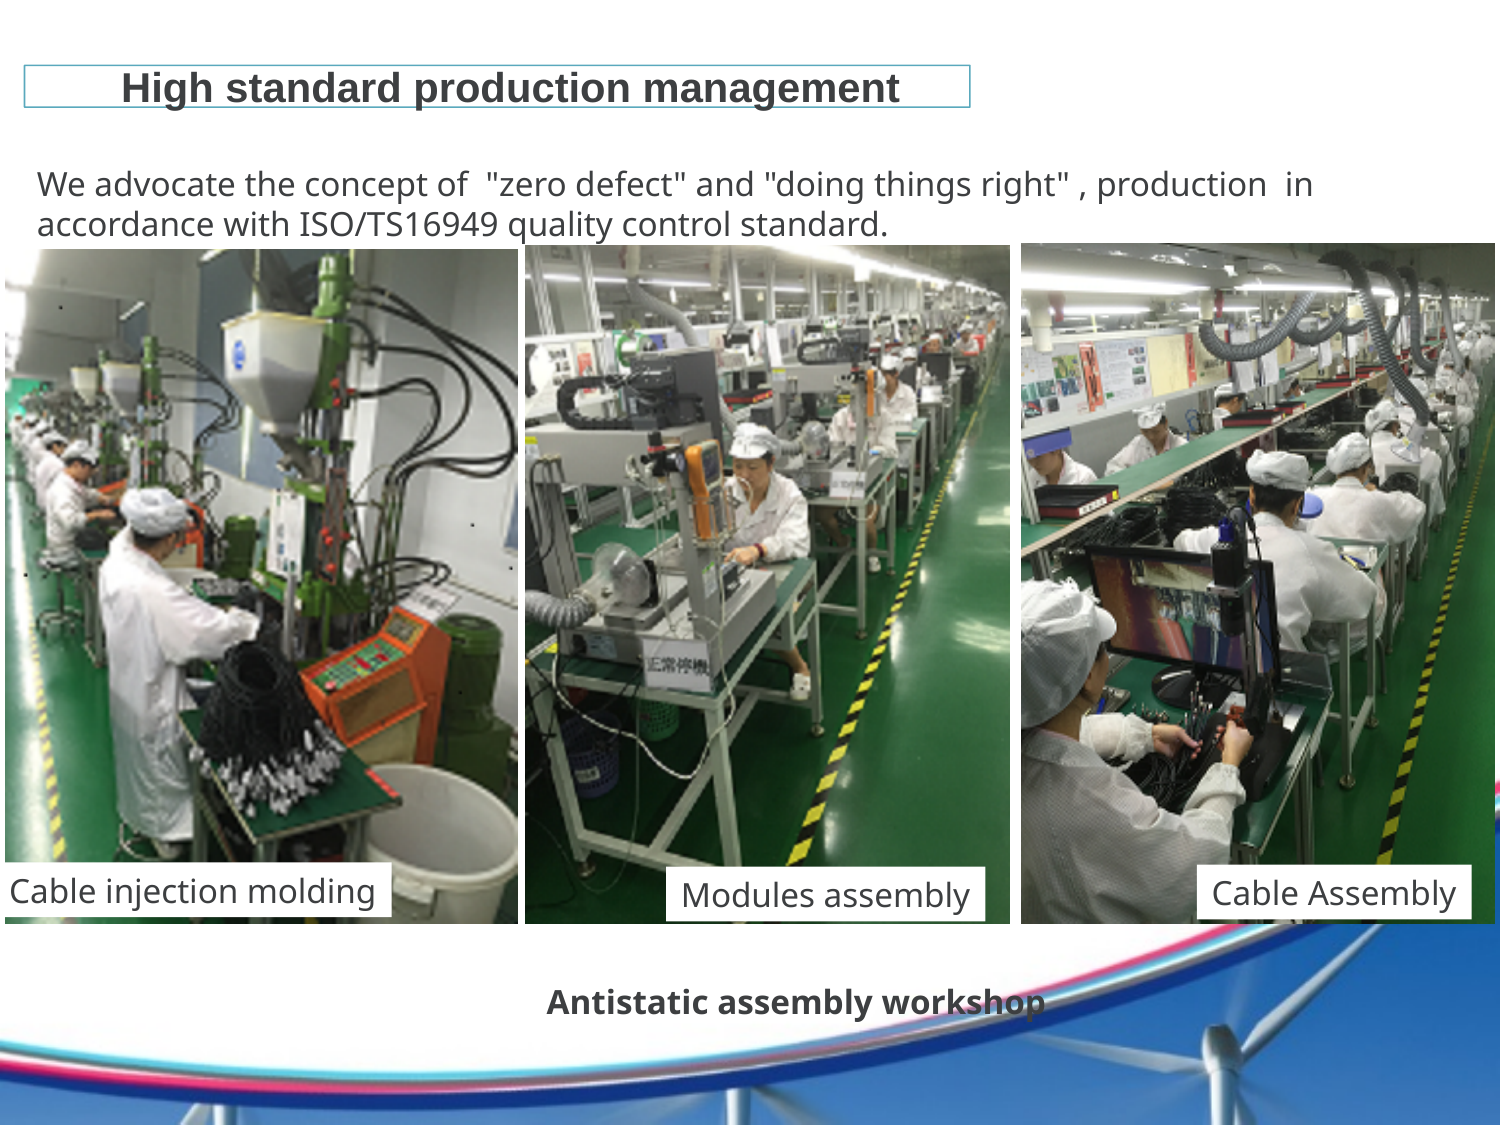

High standard production management
We advocate the concept of "zero defect" and "doing things right" , production in accordance with ISO/TS16949 quality control standard.
Cable injection molding
Cable Assembly
Modules assembly
Antistatic assembly workshop